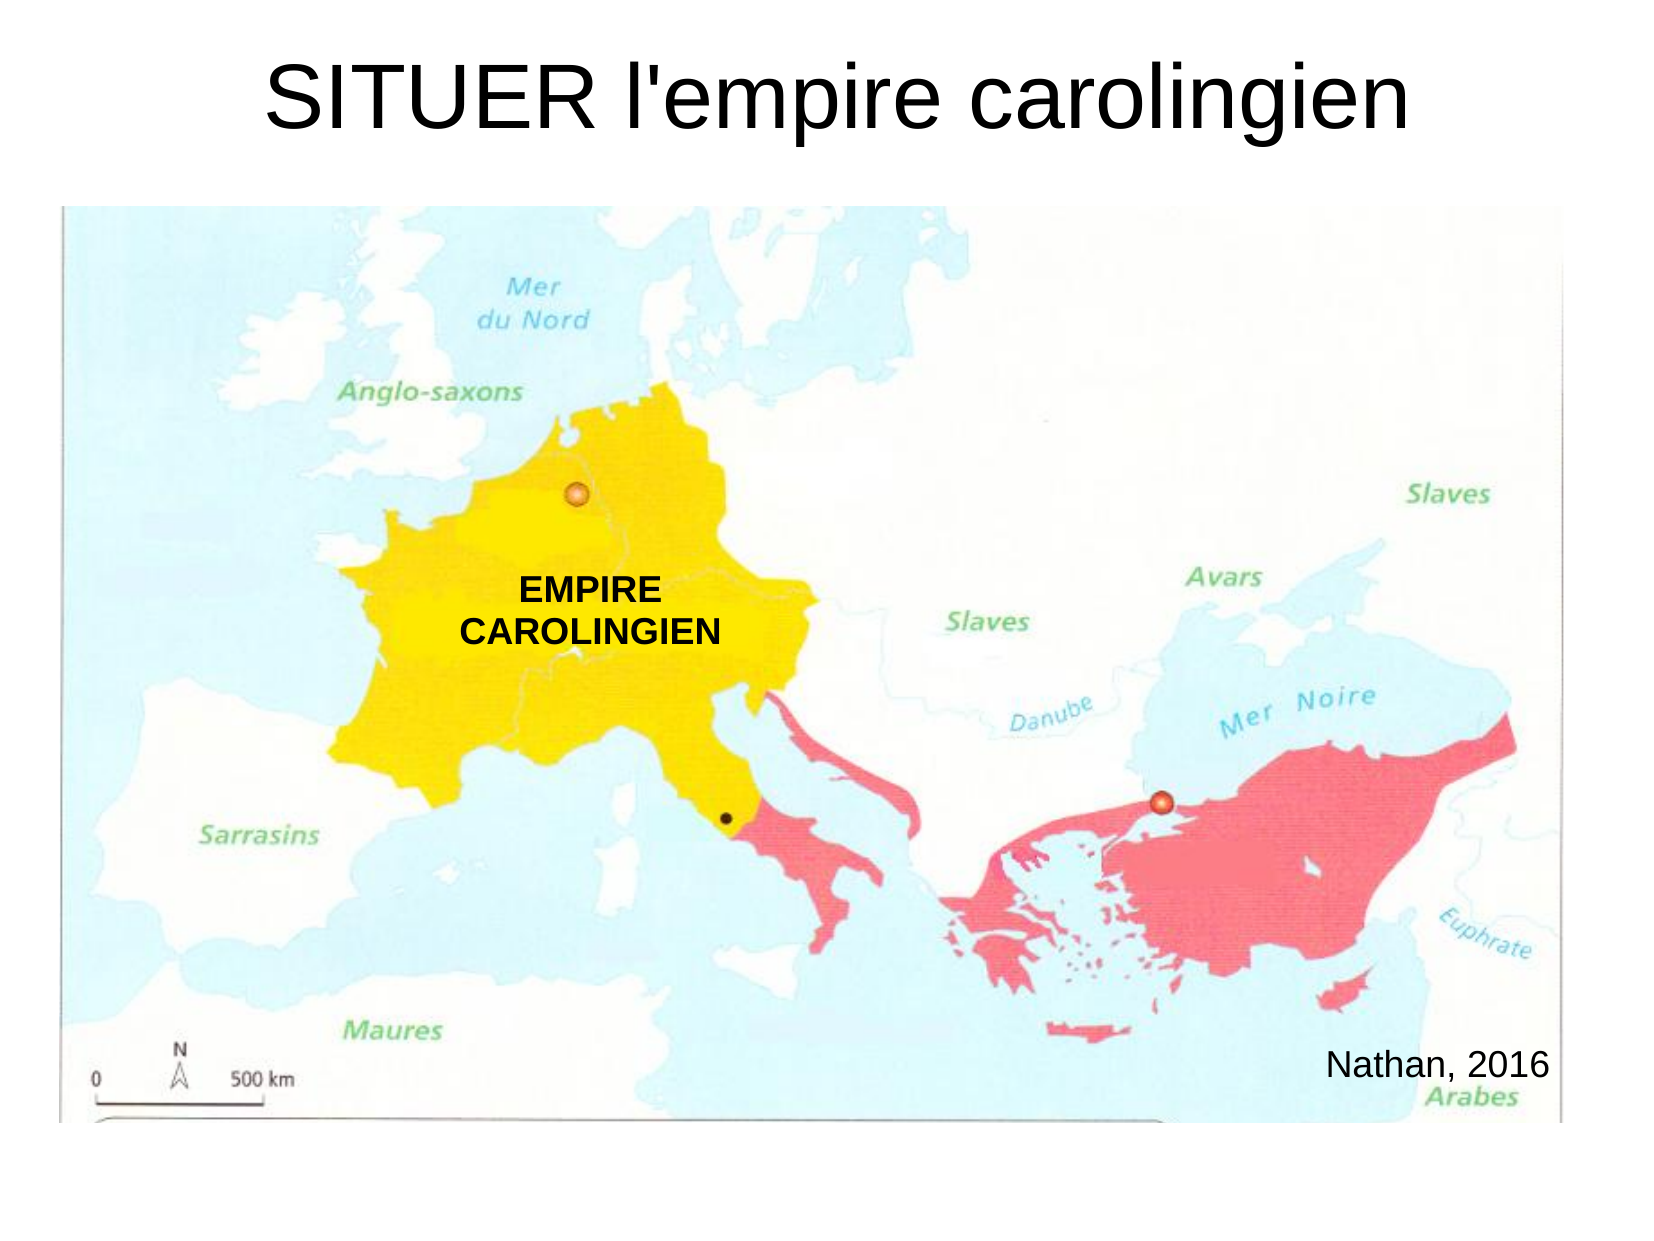

# SITUER l'empire carolingien
EMPIRE CAROLINGIEN
Nathan, 2016